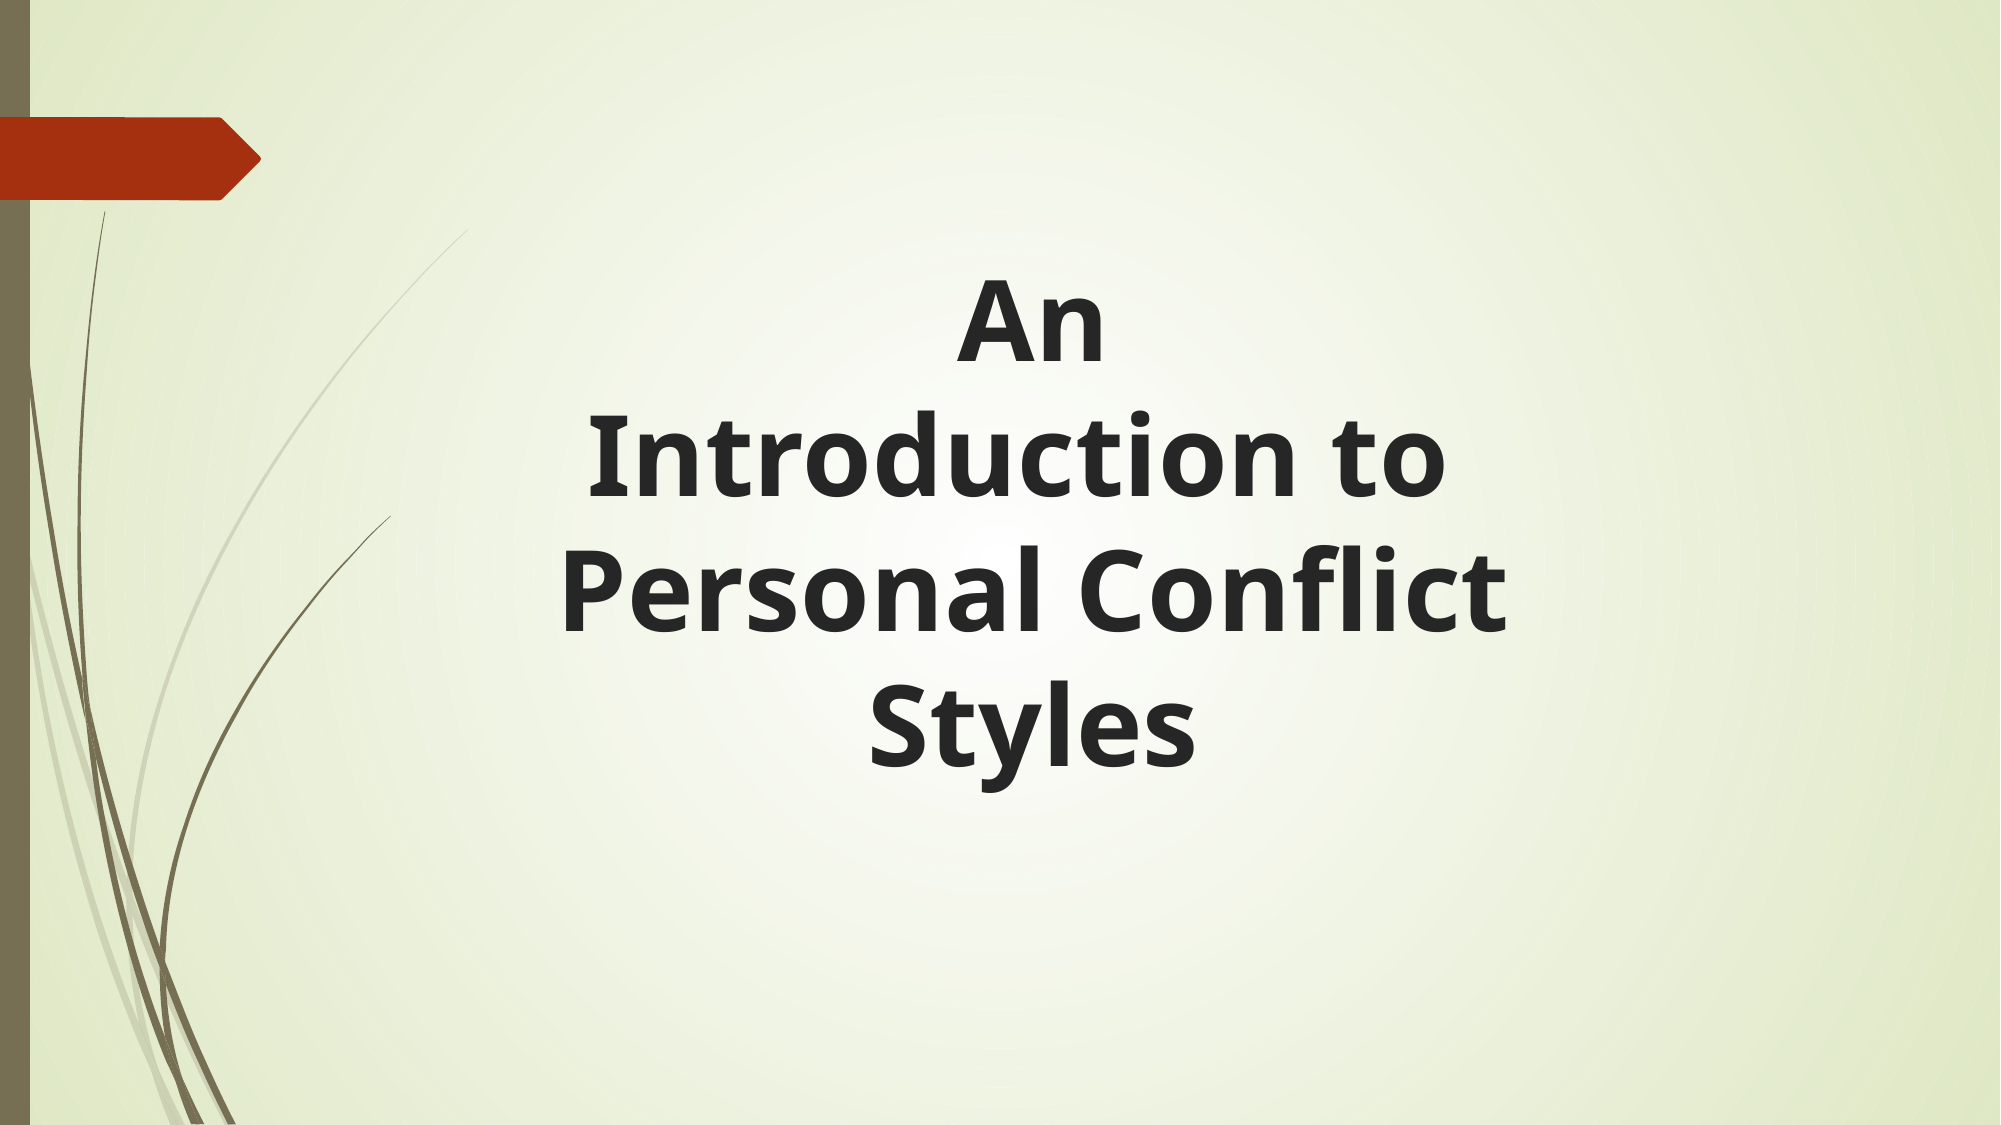

# An Introduction to Personal Conflict Styles